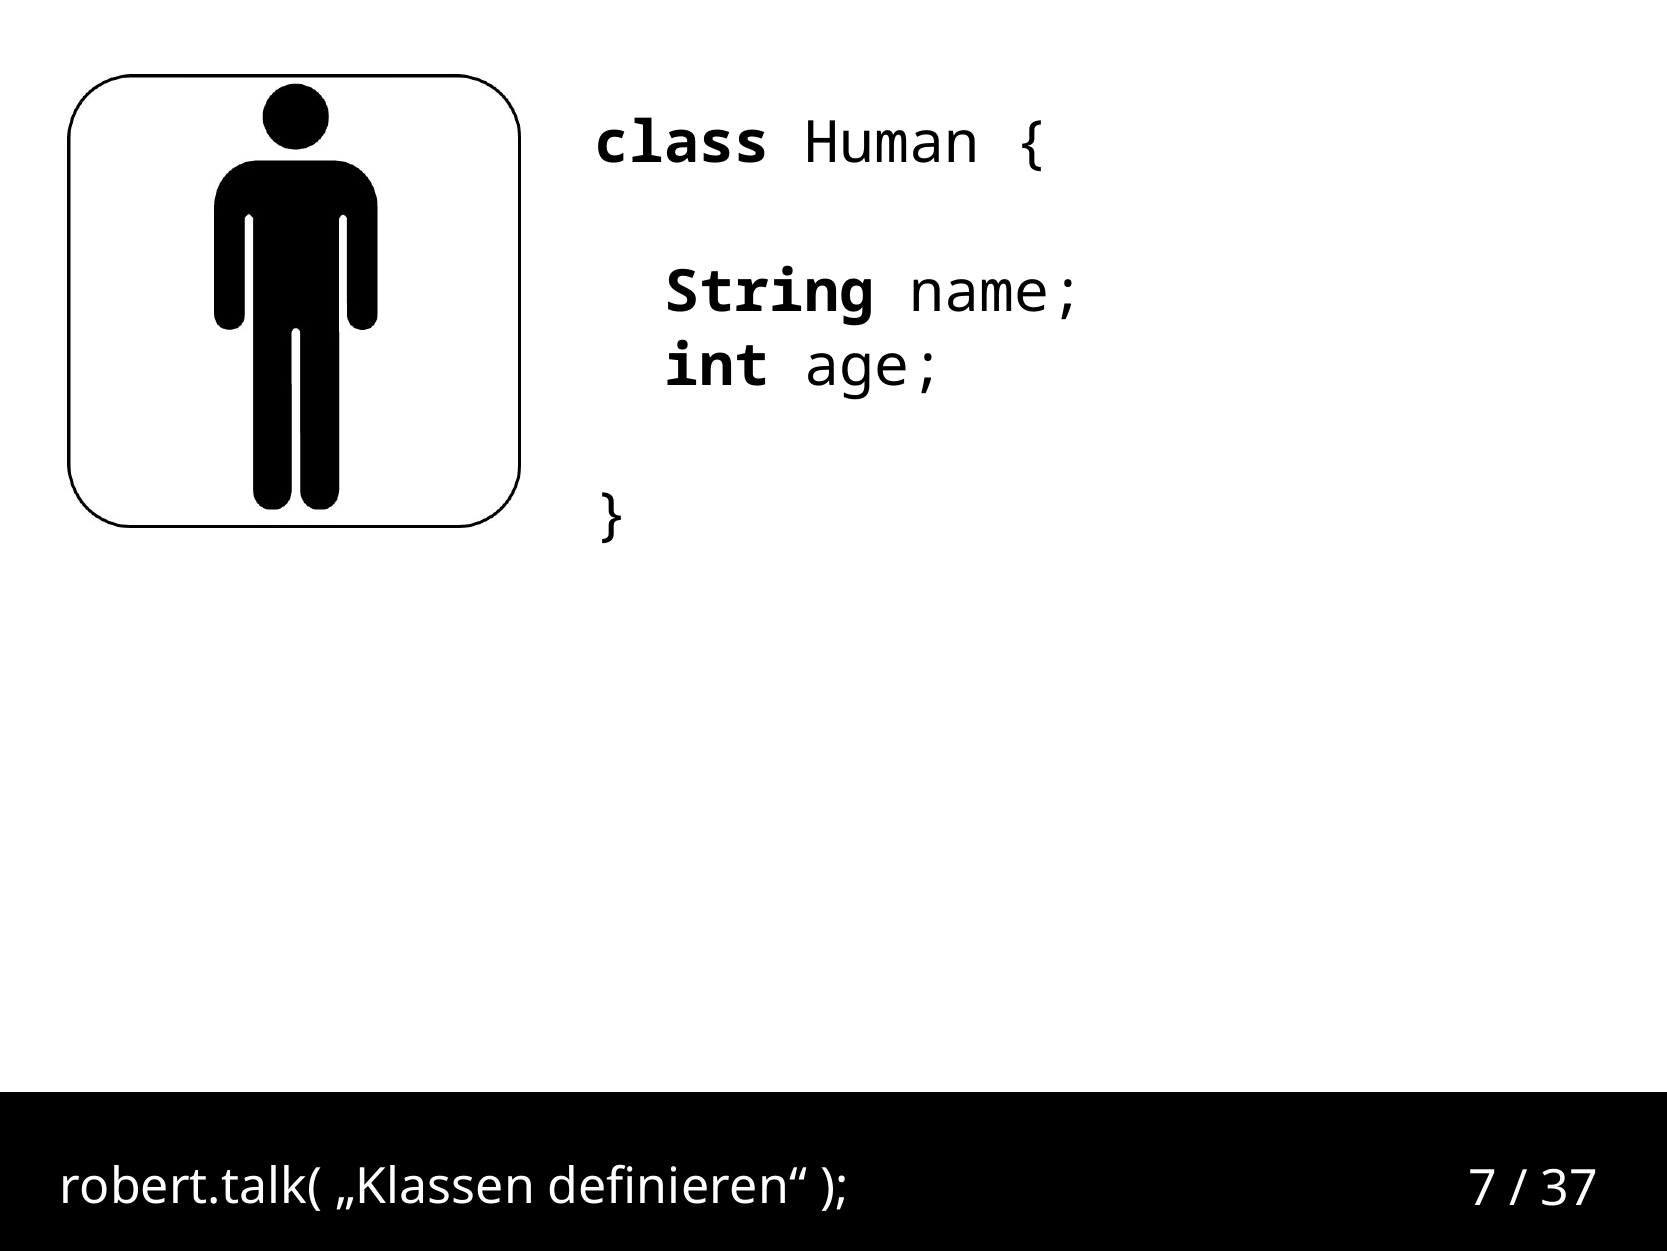

class Human {
 String name;
 int age;
}
robert.talk( „Klassen definieren“ );
7